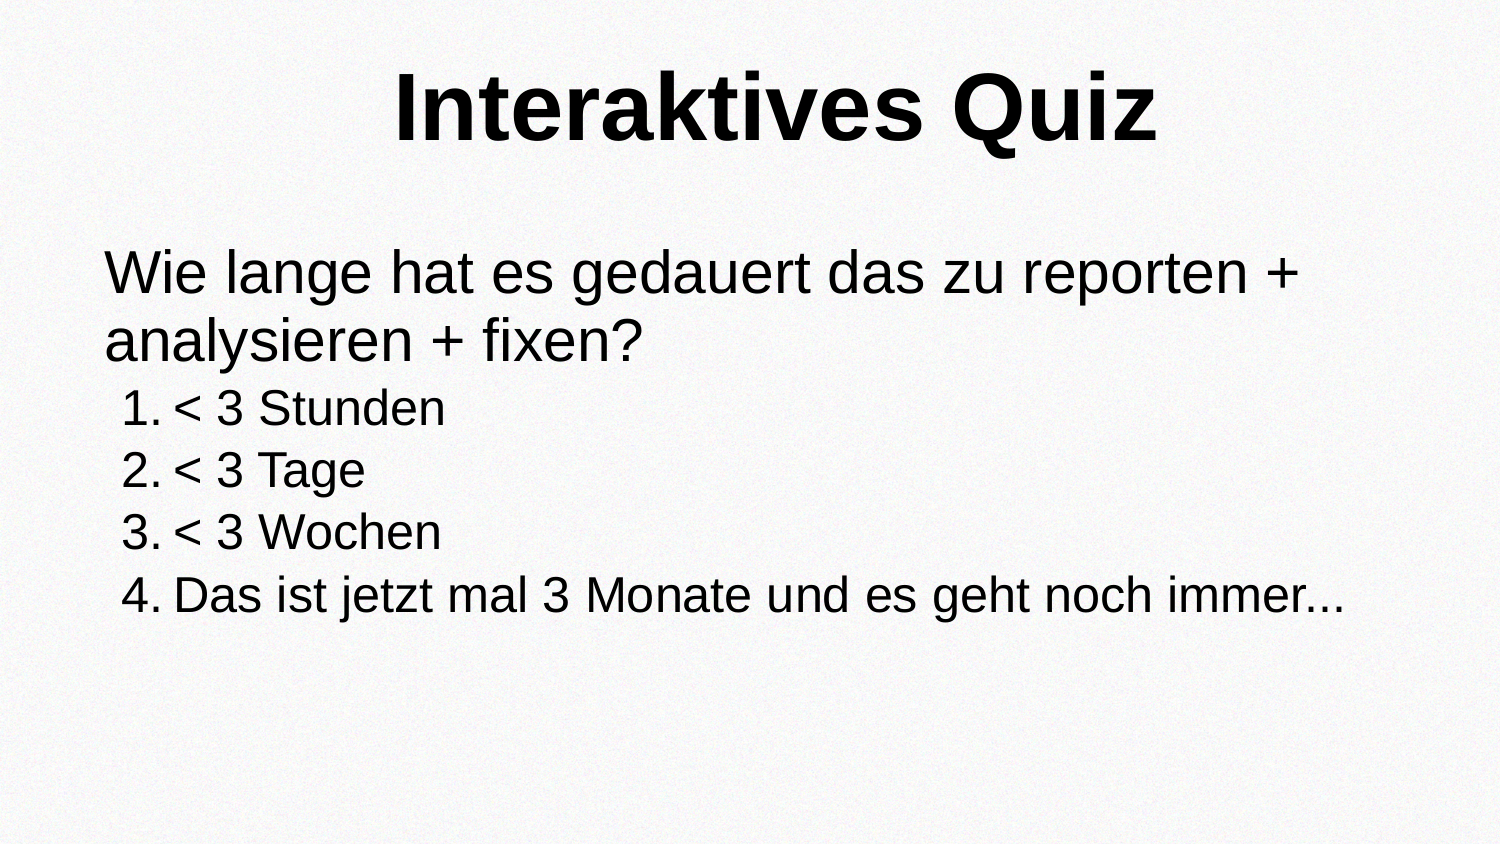

# Interaktives Quiz
Wie lange hat es gedauert das zu reporten + analysieren + fixen?
< 3 Stunden
< 3 Tage
< 3 Wochen
Das ist jetzt mal 3 Monate und es geht noch immer...